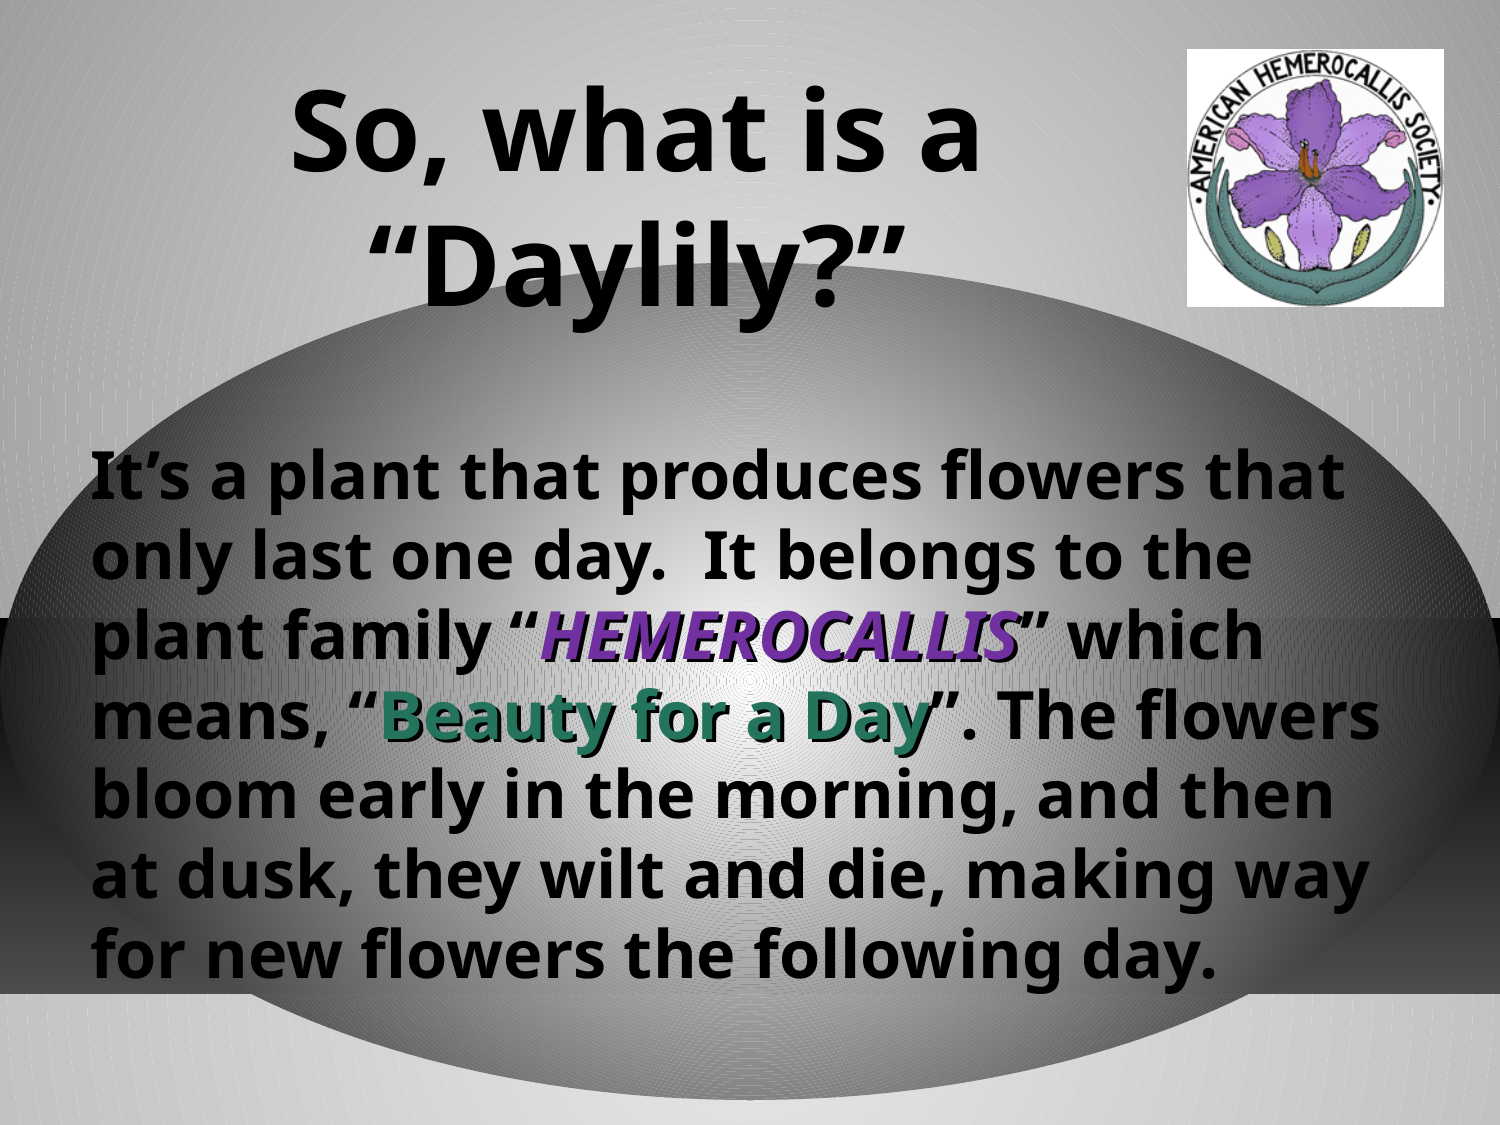

So, what is a “Daylily?”
It’s a plant that produces flowers that only last one day. It belongs to the plant family “HEMEROCALLIS” which means, “Beauty for a Day”. The flowers bloom early in the morning, and then at dusk, they wilt and die, making way for new flowers the following day.